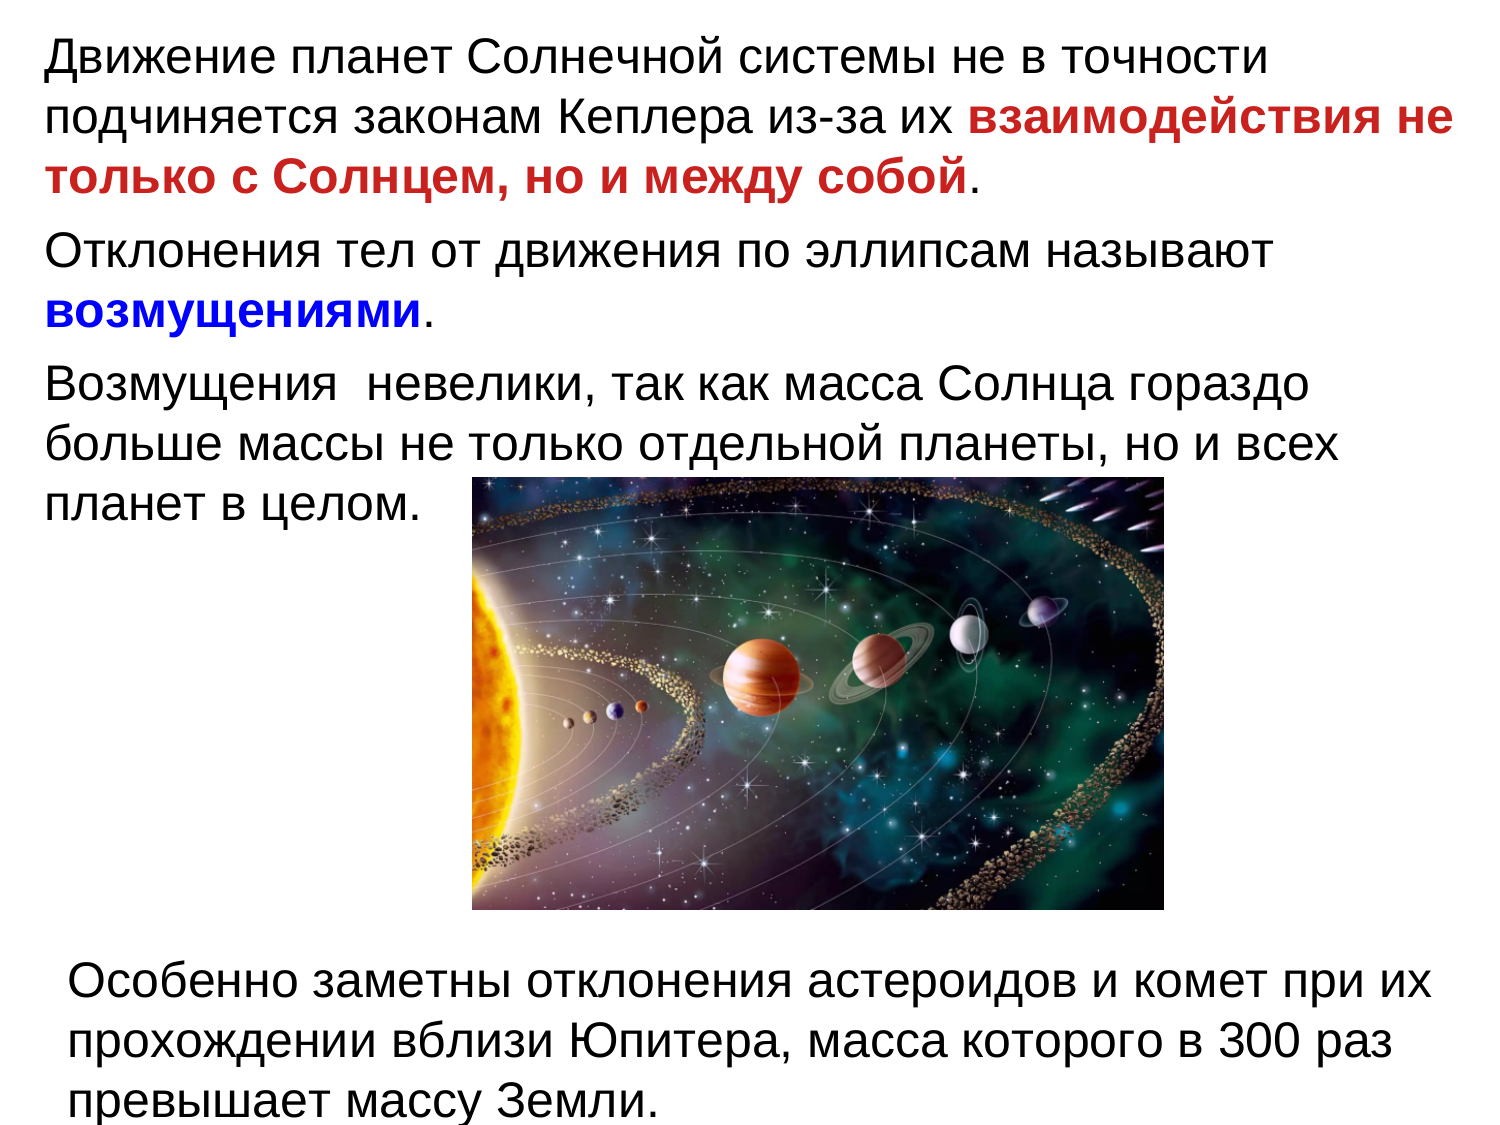

Движение планет Солнечной системы не в точности подчиняется законам Кеплера из-за их взаимодействия не только с Солнцем, но и между собой.
Отклонения тел от движения по эллипсам называют возмущениями.
Возмущения невелики, так как масса Солнца гораздо больше массы не только отдельной планеты, но и всех планет в целом.
Особенно заметны отклонения астероидов и комет при их прохождении вблизи Юпитера, масса которого в 300 раз превышает массу Земли.